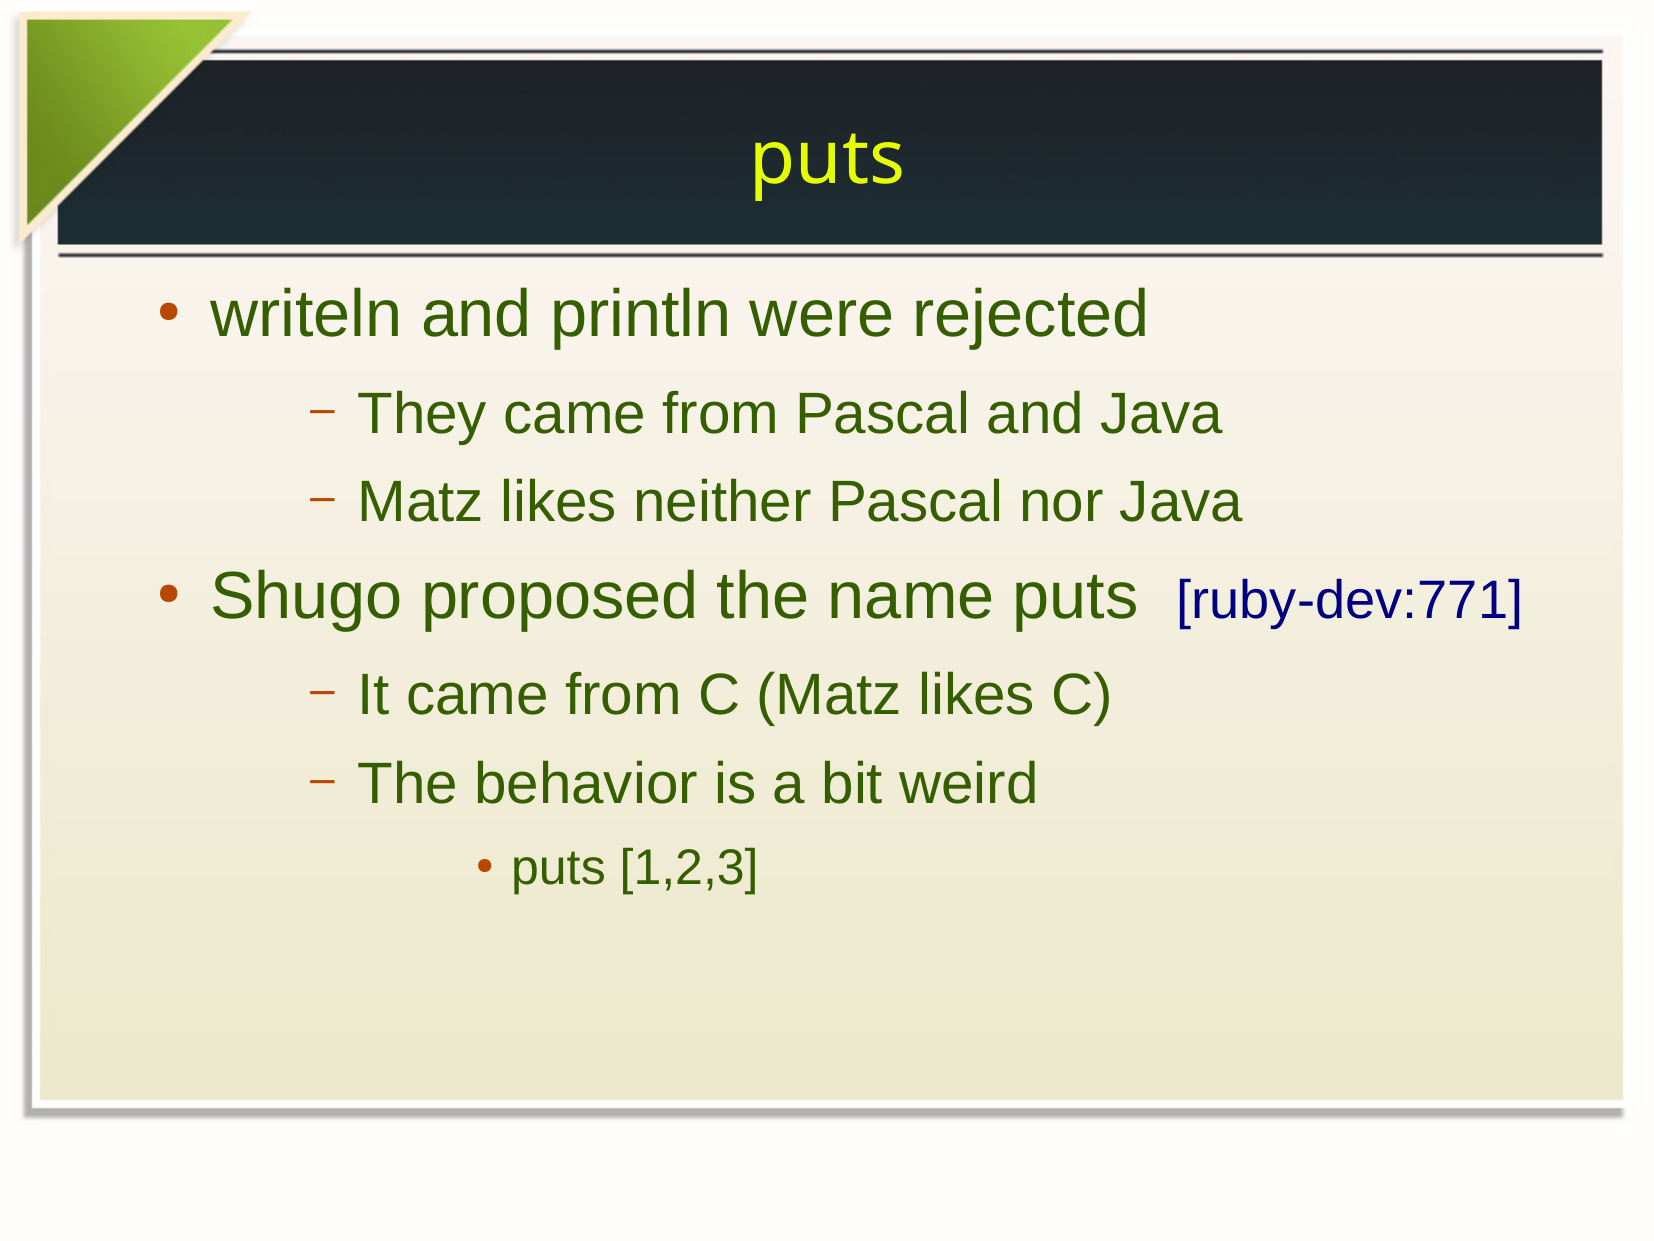

# puts
writeln and println were rejected
They came from Pascal and Java
Matz likes neither Pascal nor Java
Shugo proposed the name puts [ruby-dev:771]
It came from C (Matz likes C)
The behavior is a bit weird
puts [1,2,3]